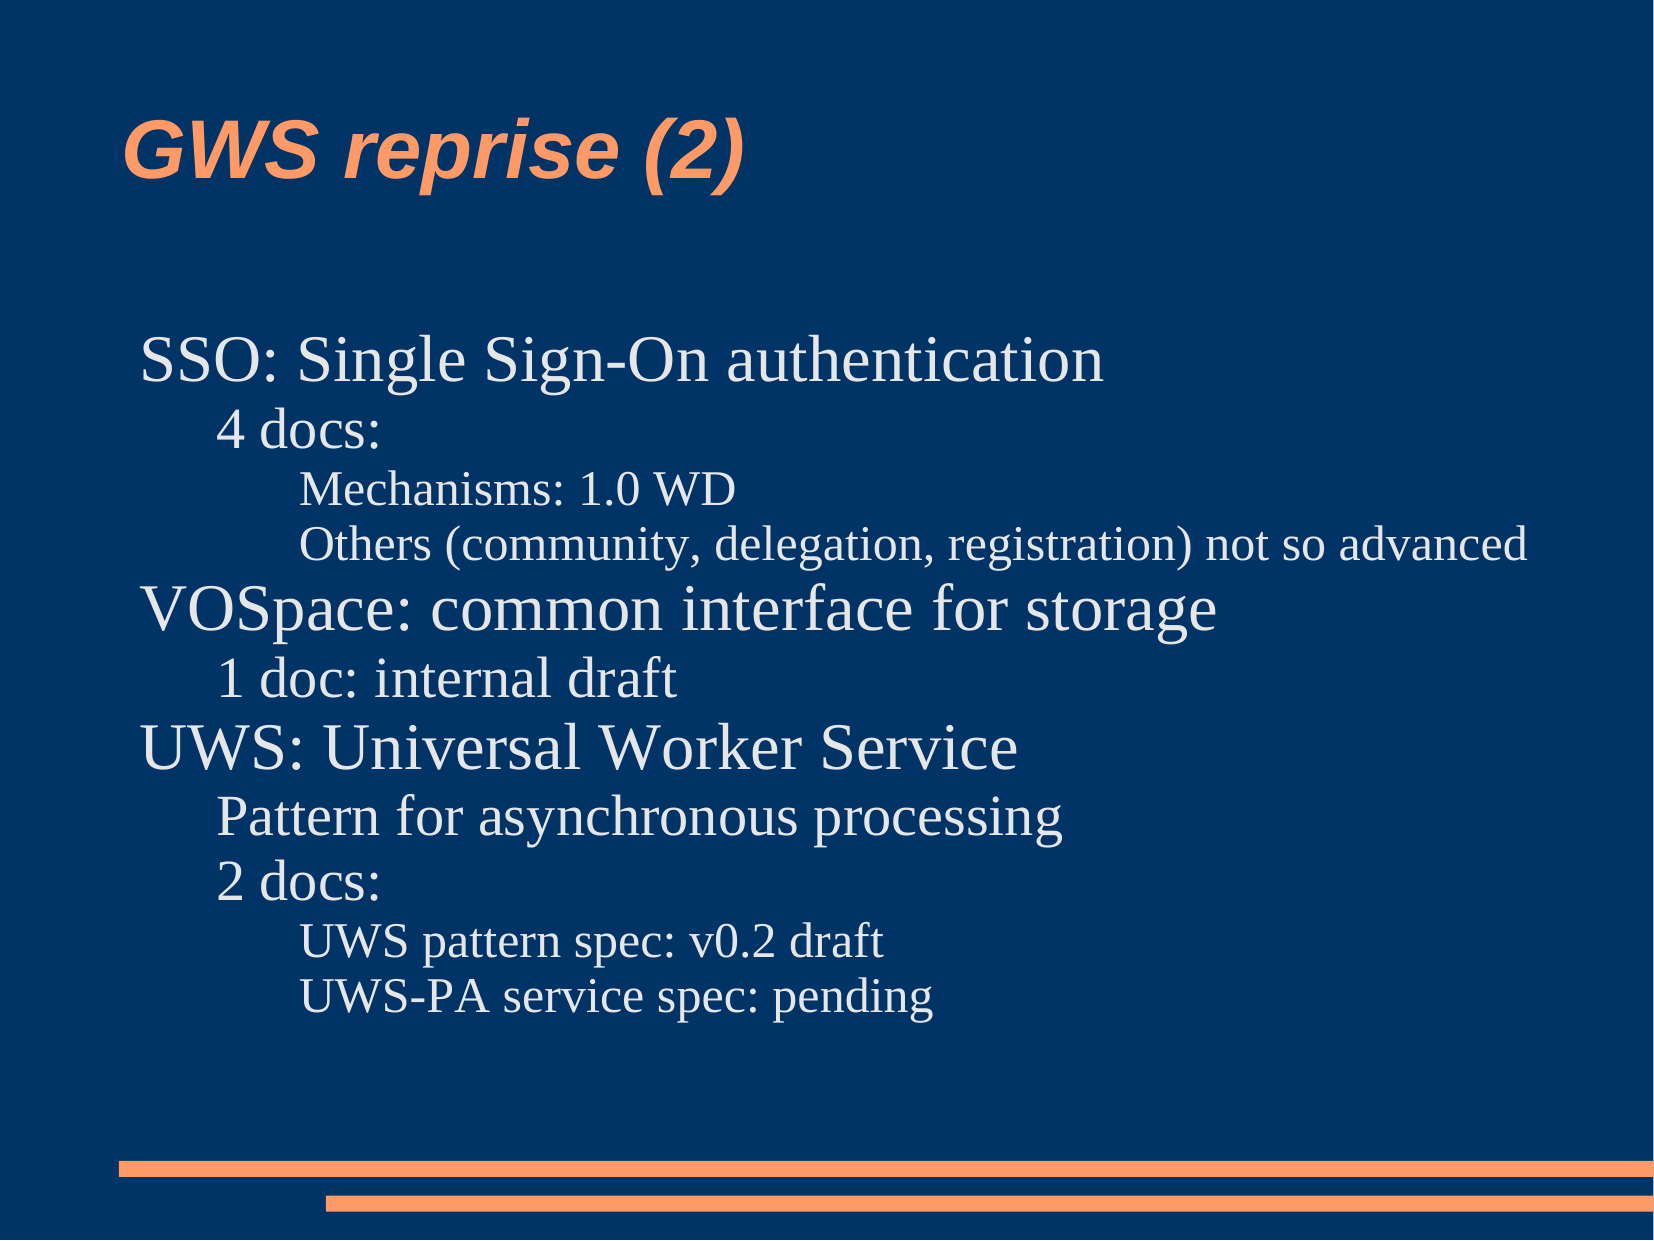

# GWS reprise (2)
SSO: Single Sign-On authentication
4 docs:
Mechanisms: 1.0 WD
Others (community, delegation, registration) not so advanced
VOSpace: common interface for storage
1 doc: internal draft
UWS: Universal Worker Service
Pattern for asynchronous processing
2 docs:
UWS pattern spec: v0.2 draft
UWS-PA service spec: pending